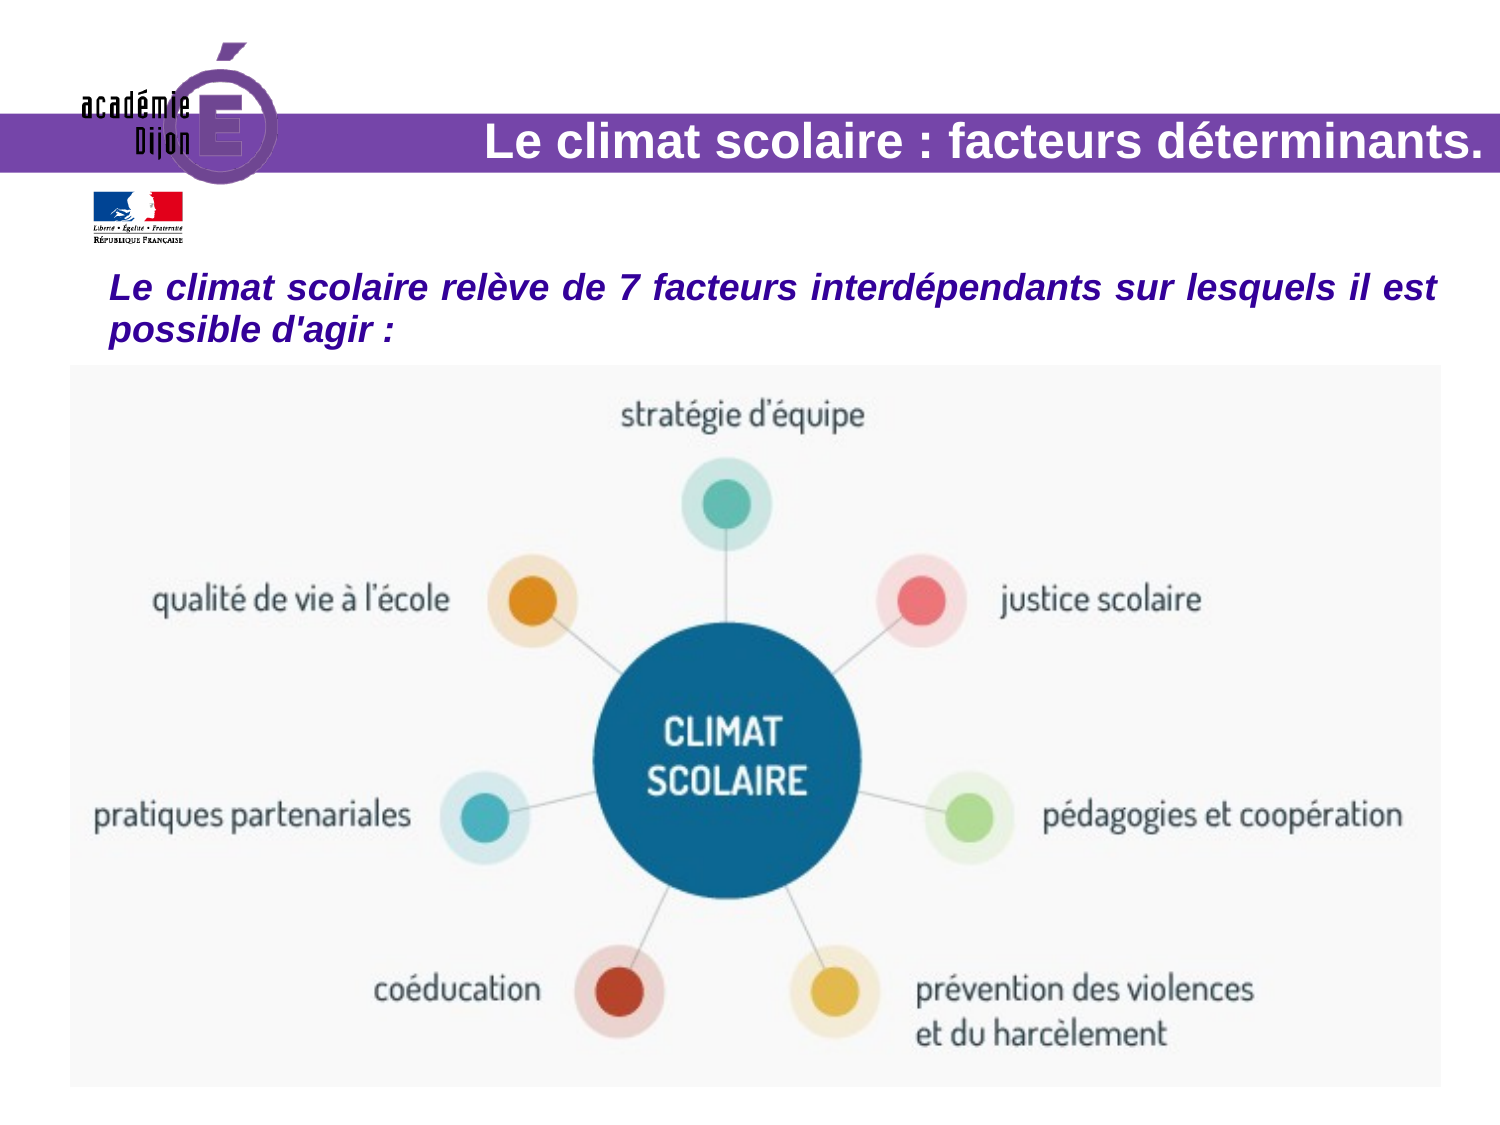

Le climat scolaire : facteurs déterminants.
Le climat scolaire relève de 7 facteurs interdépendants sur lesquels il est possible d'agir :